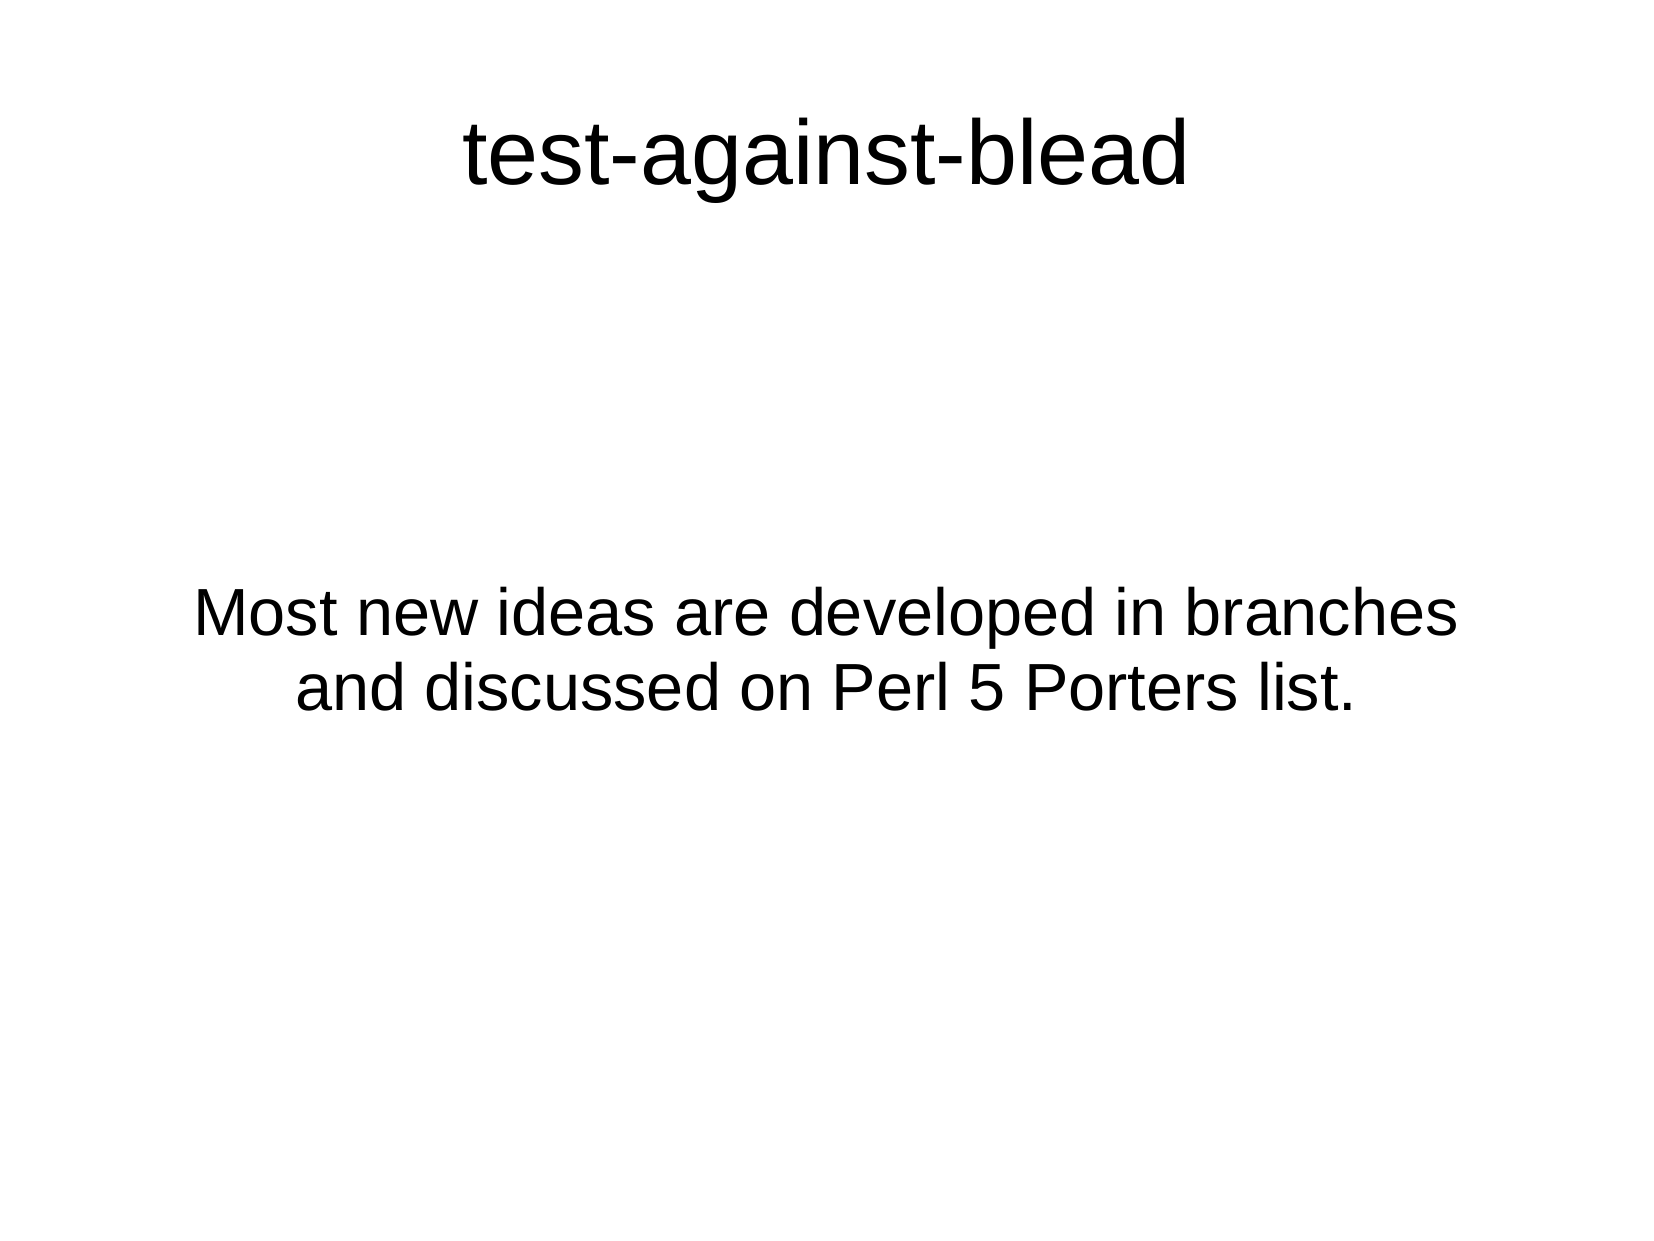

# test-against-blead
Most new ideas are developed in branches
and discussed on Perl 5 Porters list.